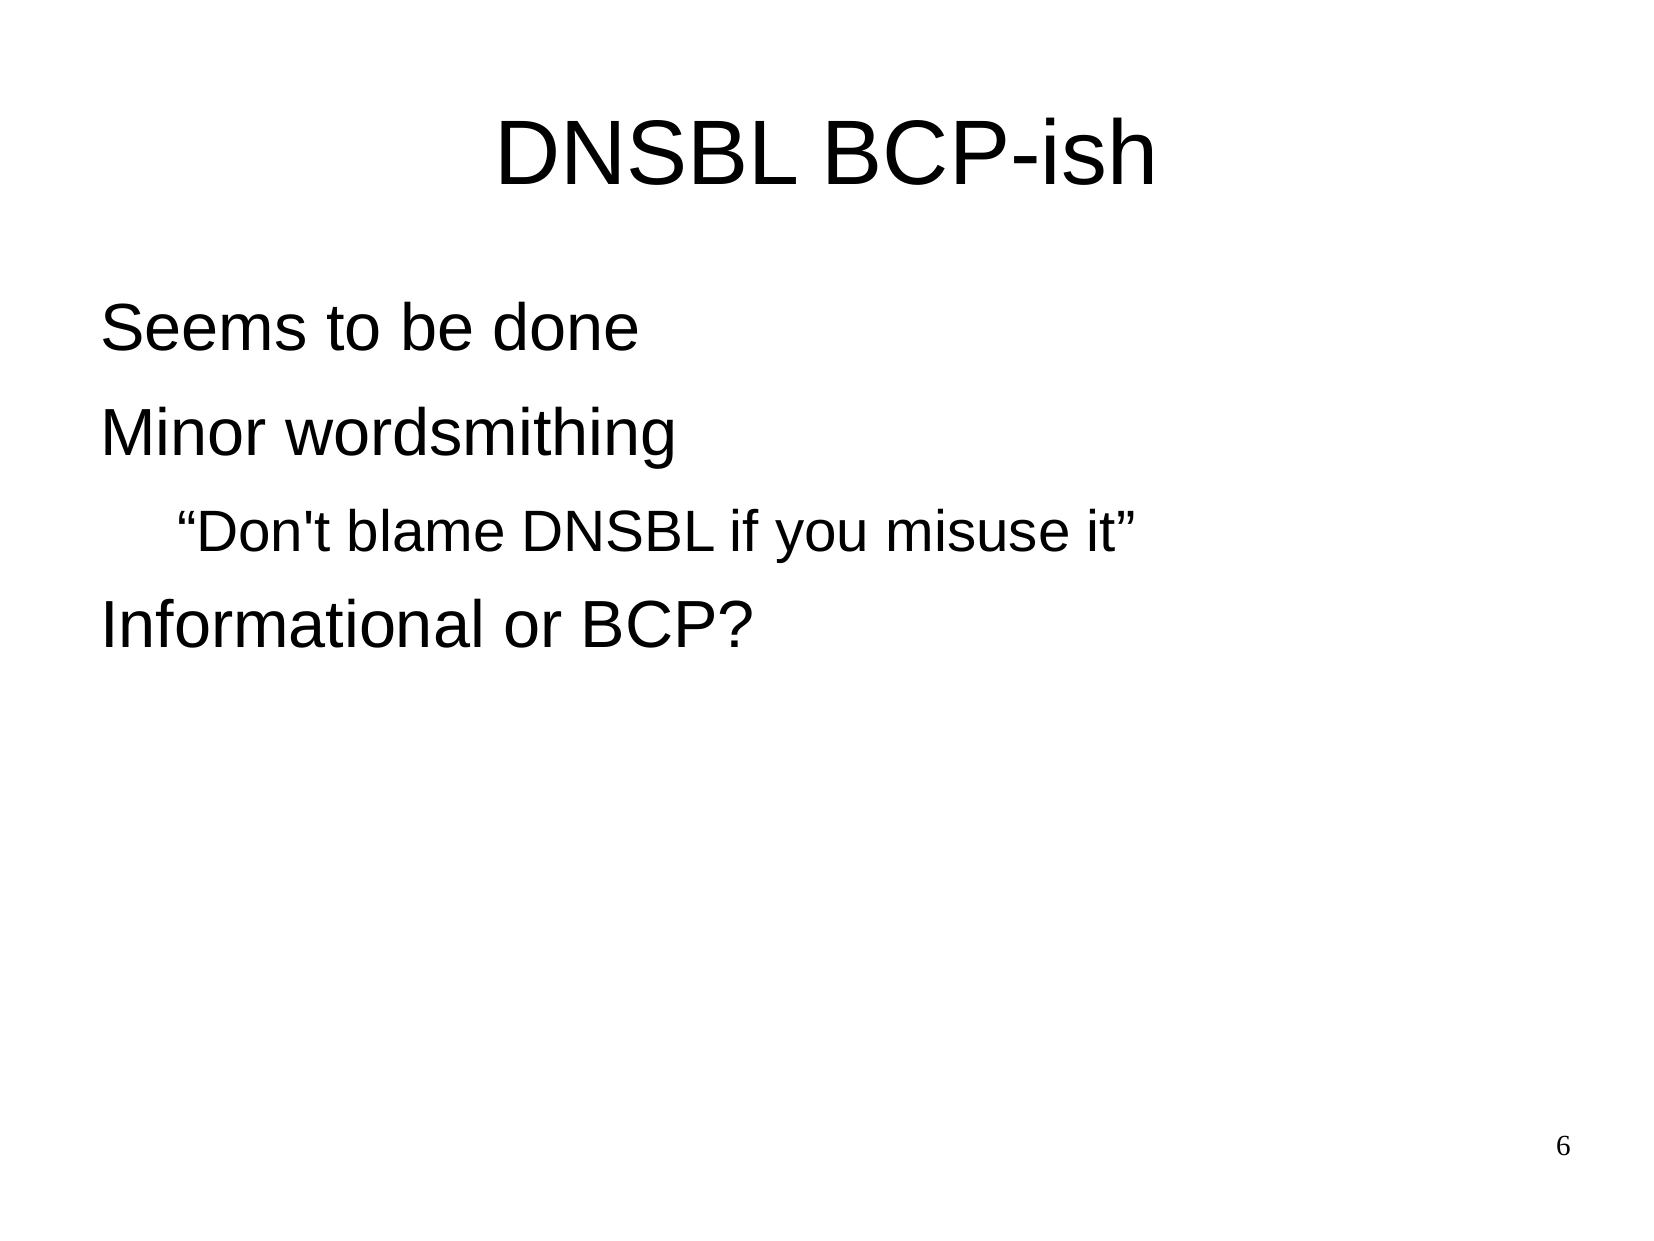

# DNSBL BCP-ish
Seems to be done
Minor wordsmithing
“Don't blame DNSBL if you misuse it”
Informational or BCP?
6